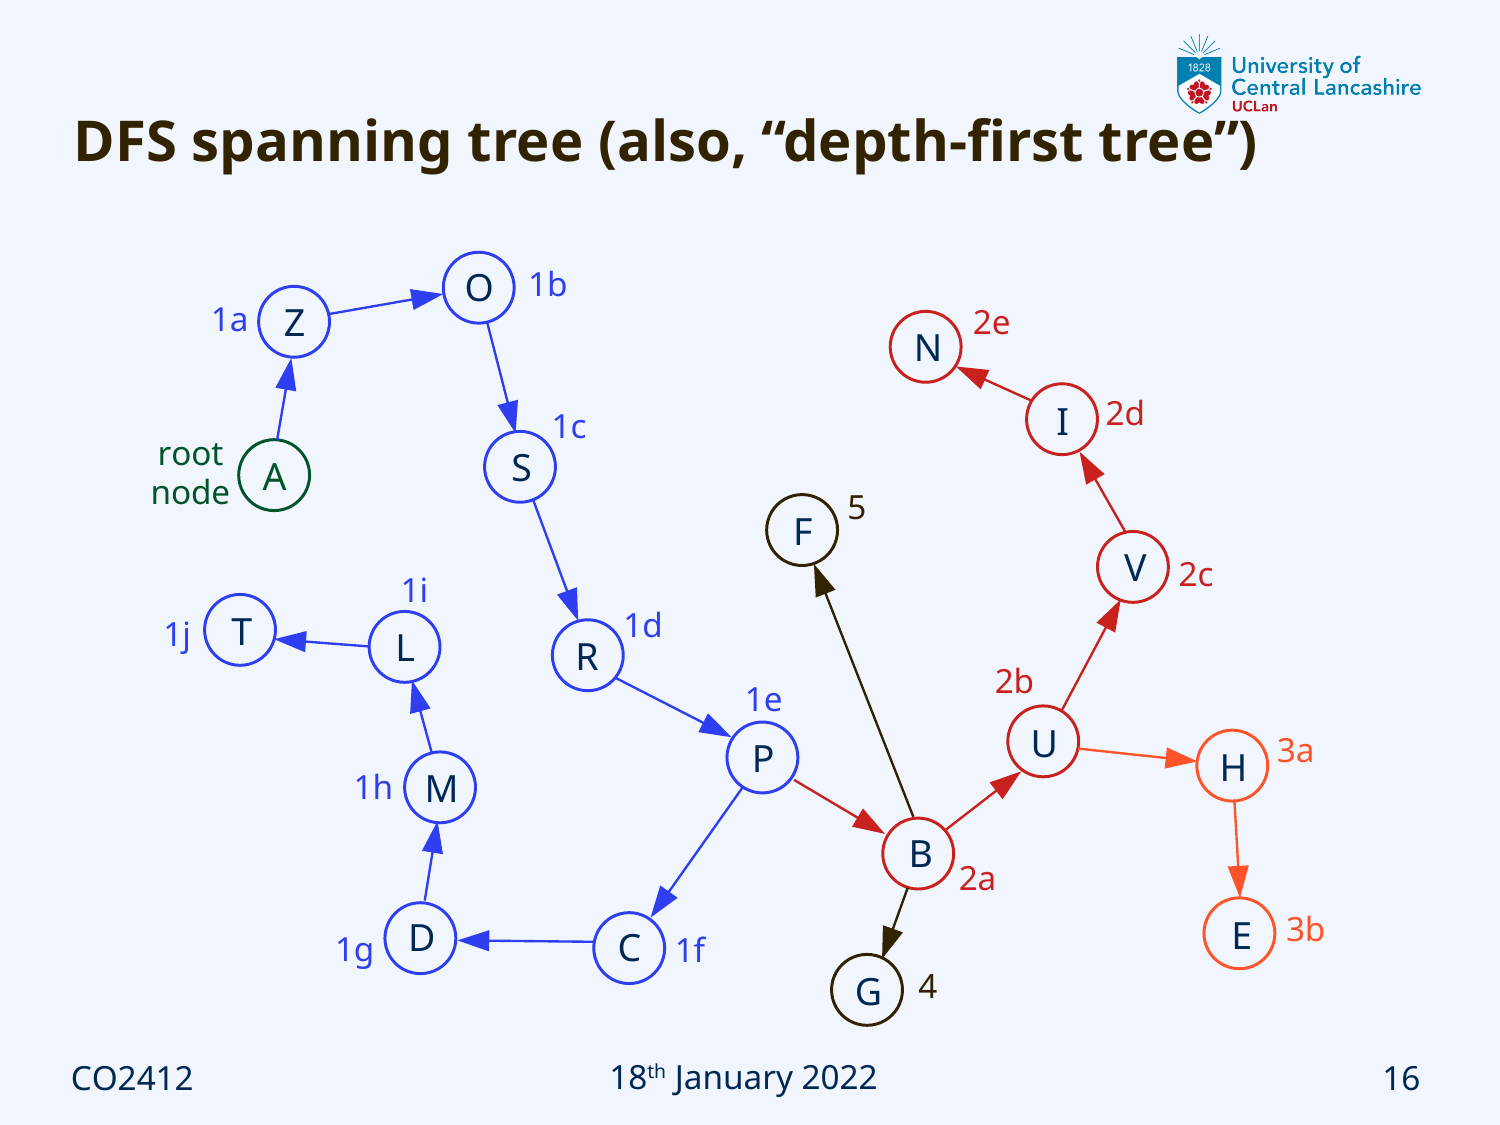

# DFS spanning tree (also, “depth-first tree”)
1b
O
1a
Z
2e
N
2d
I
1c
root node
S
A
5
F
V
2c
1i
1d
T
1j
L
R
2b
1e
U
3a
P
H
M
1h
B
2a
3b
E
D
C
1g
1f
4
G